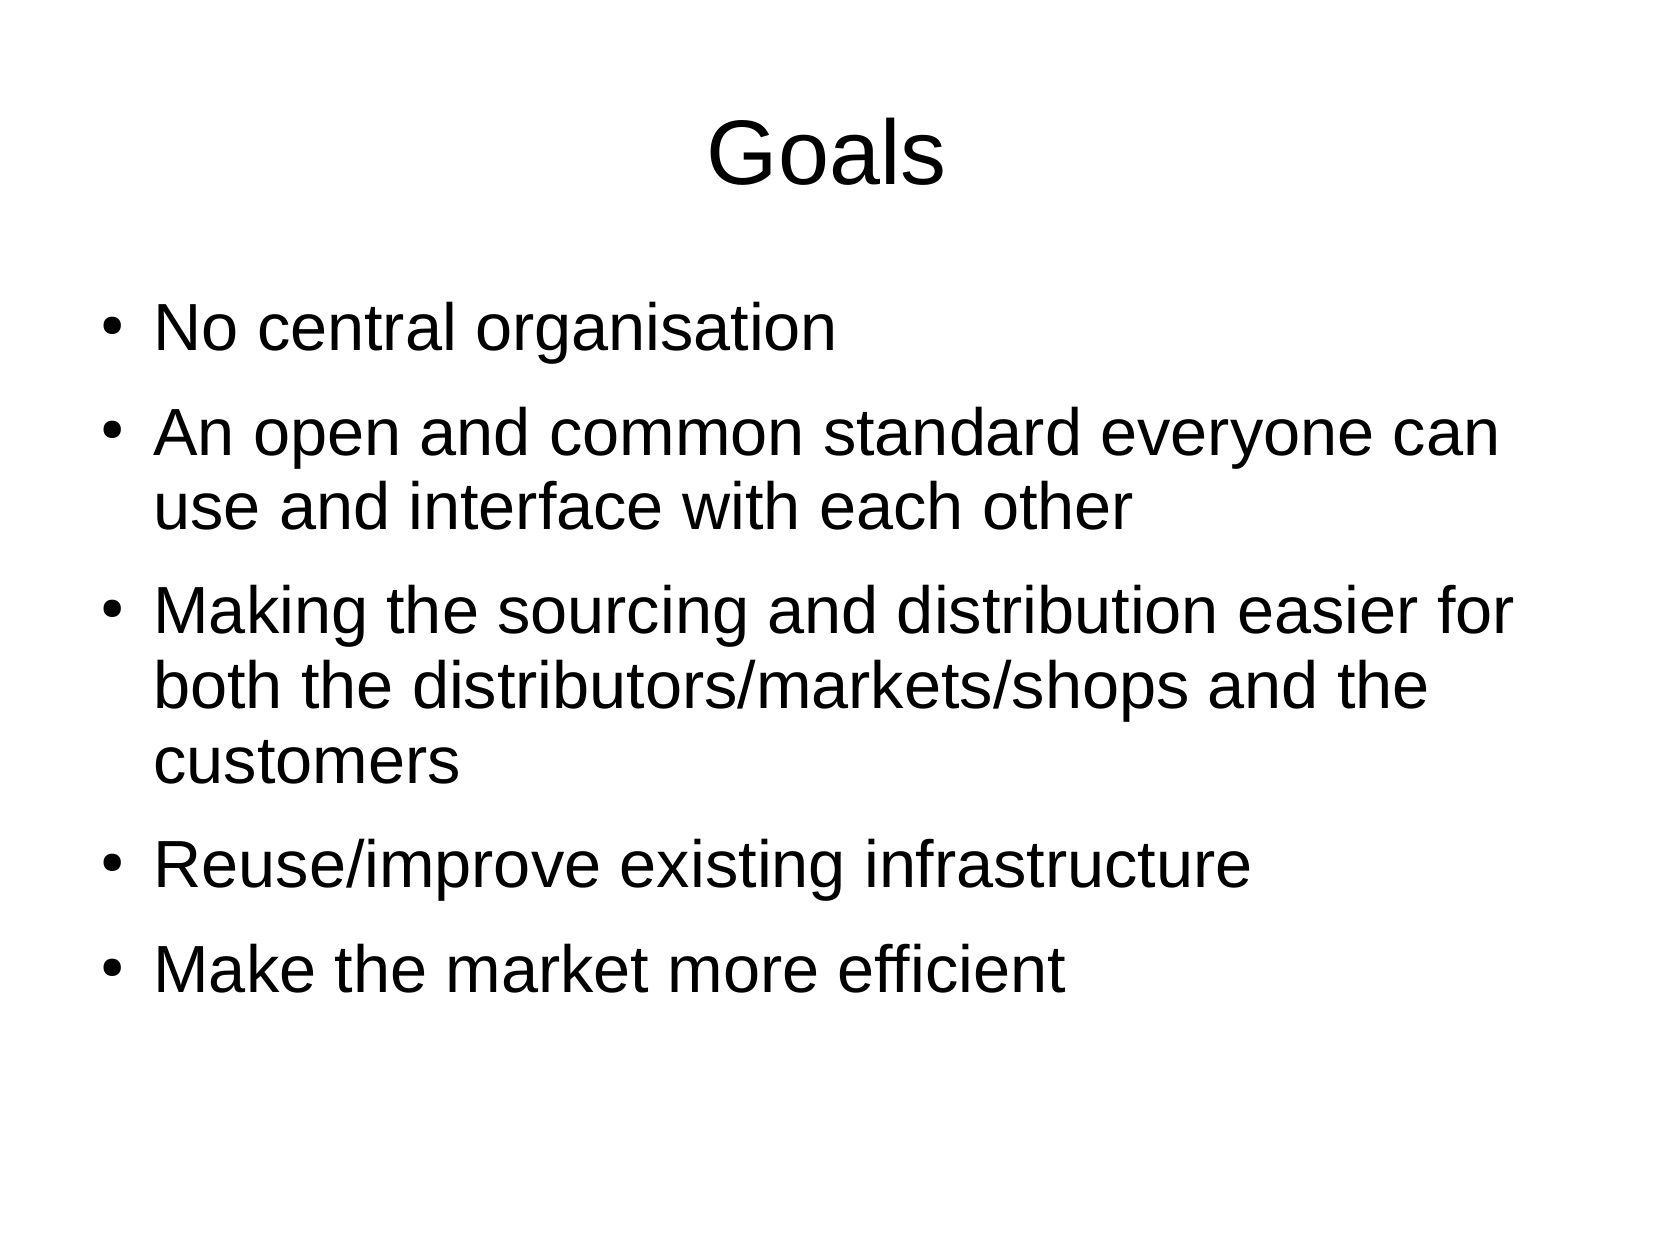

# Goals
No central organisation
An open and common standard everyone can use and interface with each other
Making the sourcing and distribution easier for both the distributors/markets/shops and the customers
Reuse/improve existing infrastructure
Make the market more efficient